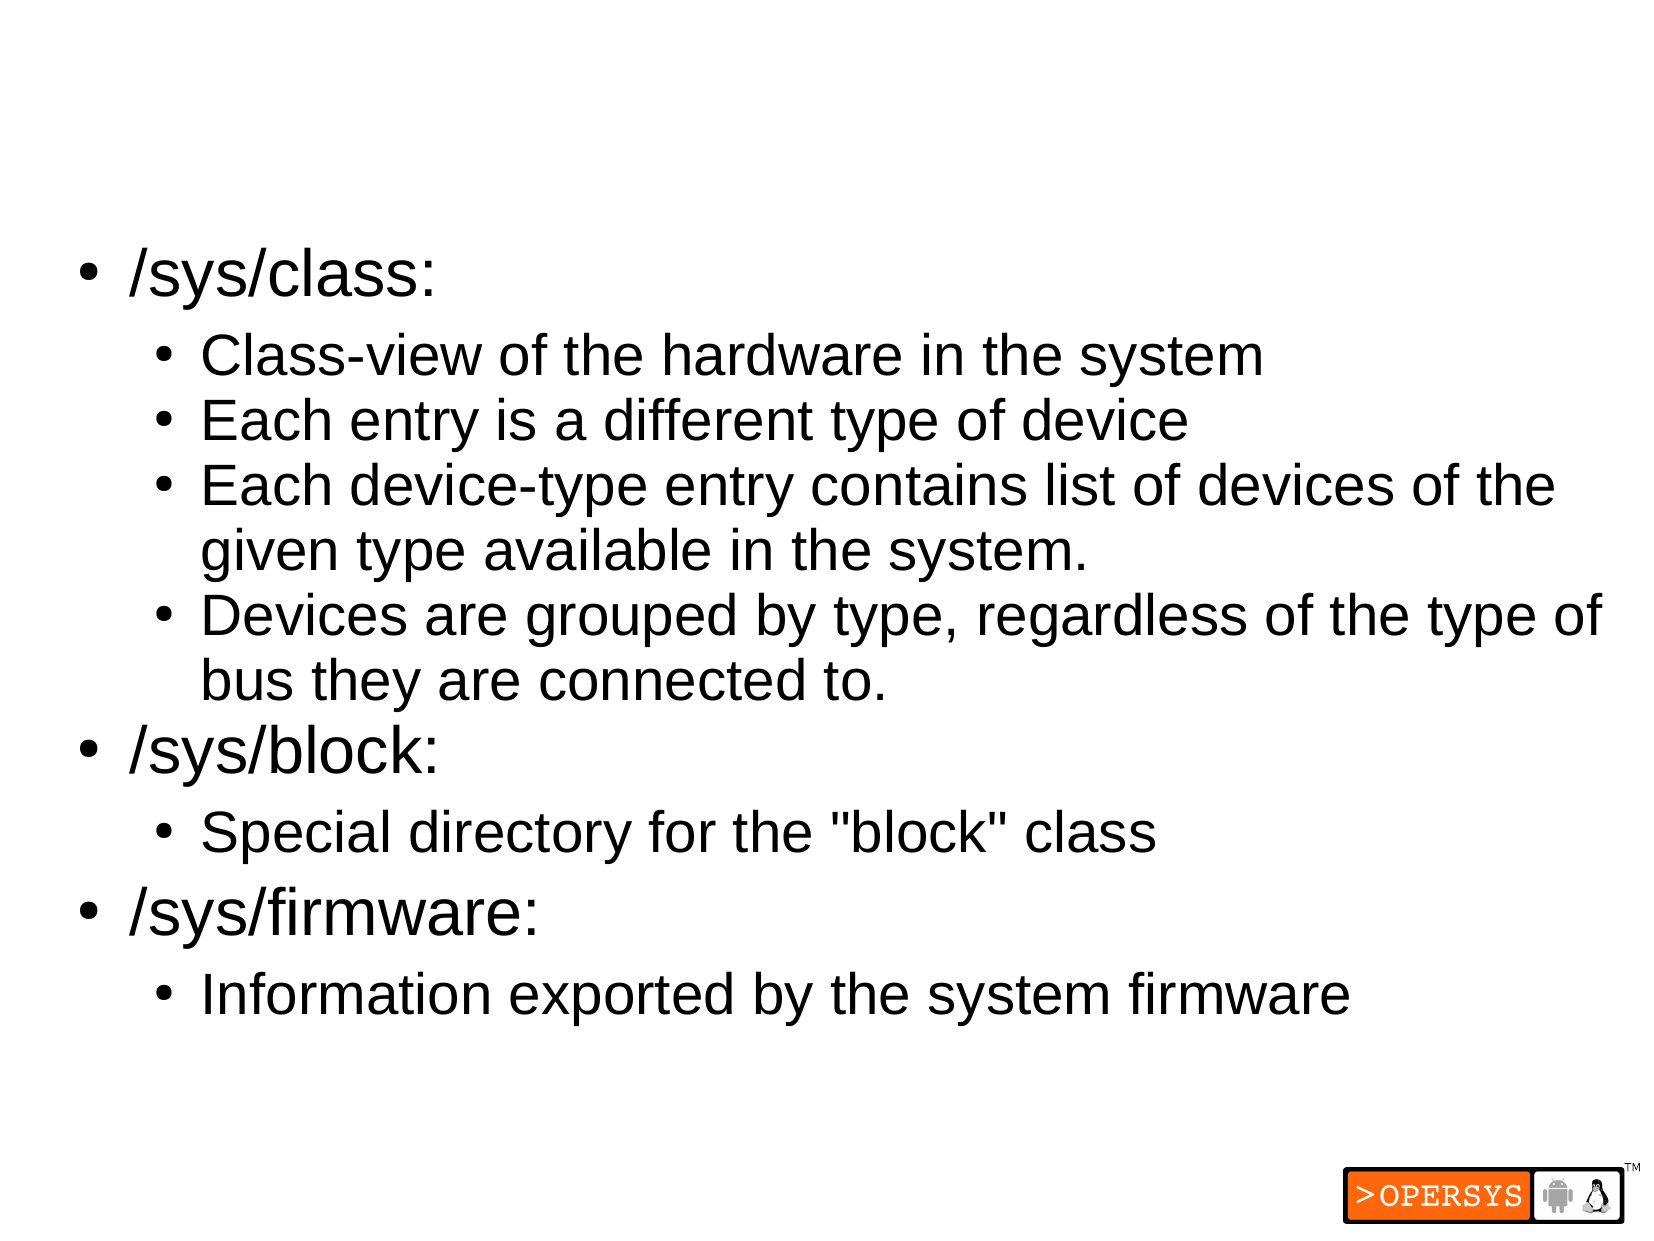

# /sys/class:
Class-view of the hardware in the system
Each entry is a different type of device
Each device-type entry contains list of devices of the given type available in the system.
Devices are grouped by type, regardless of the type of bus they are connected to.
/sys/block:
Special directory for the "block" class
/sys/firmware:
Information exported by the system firmware